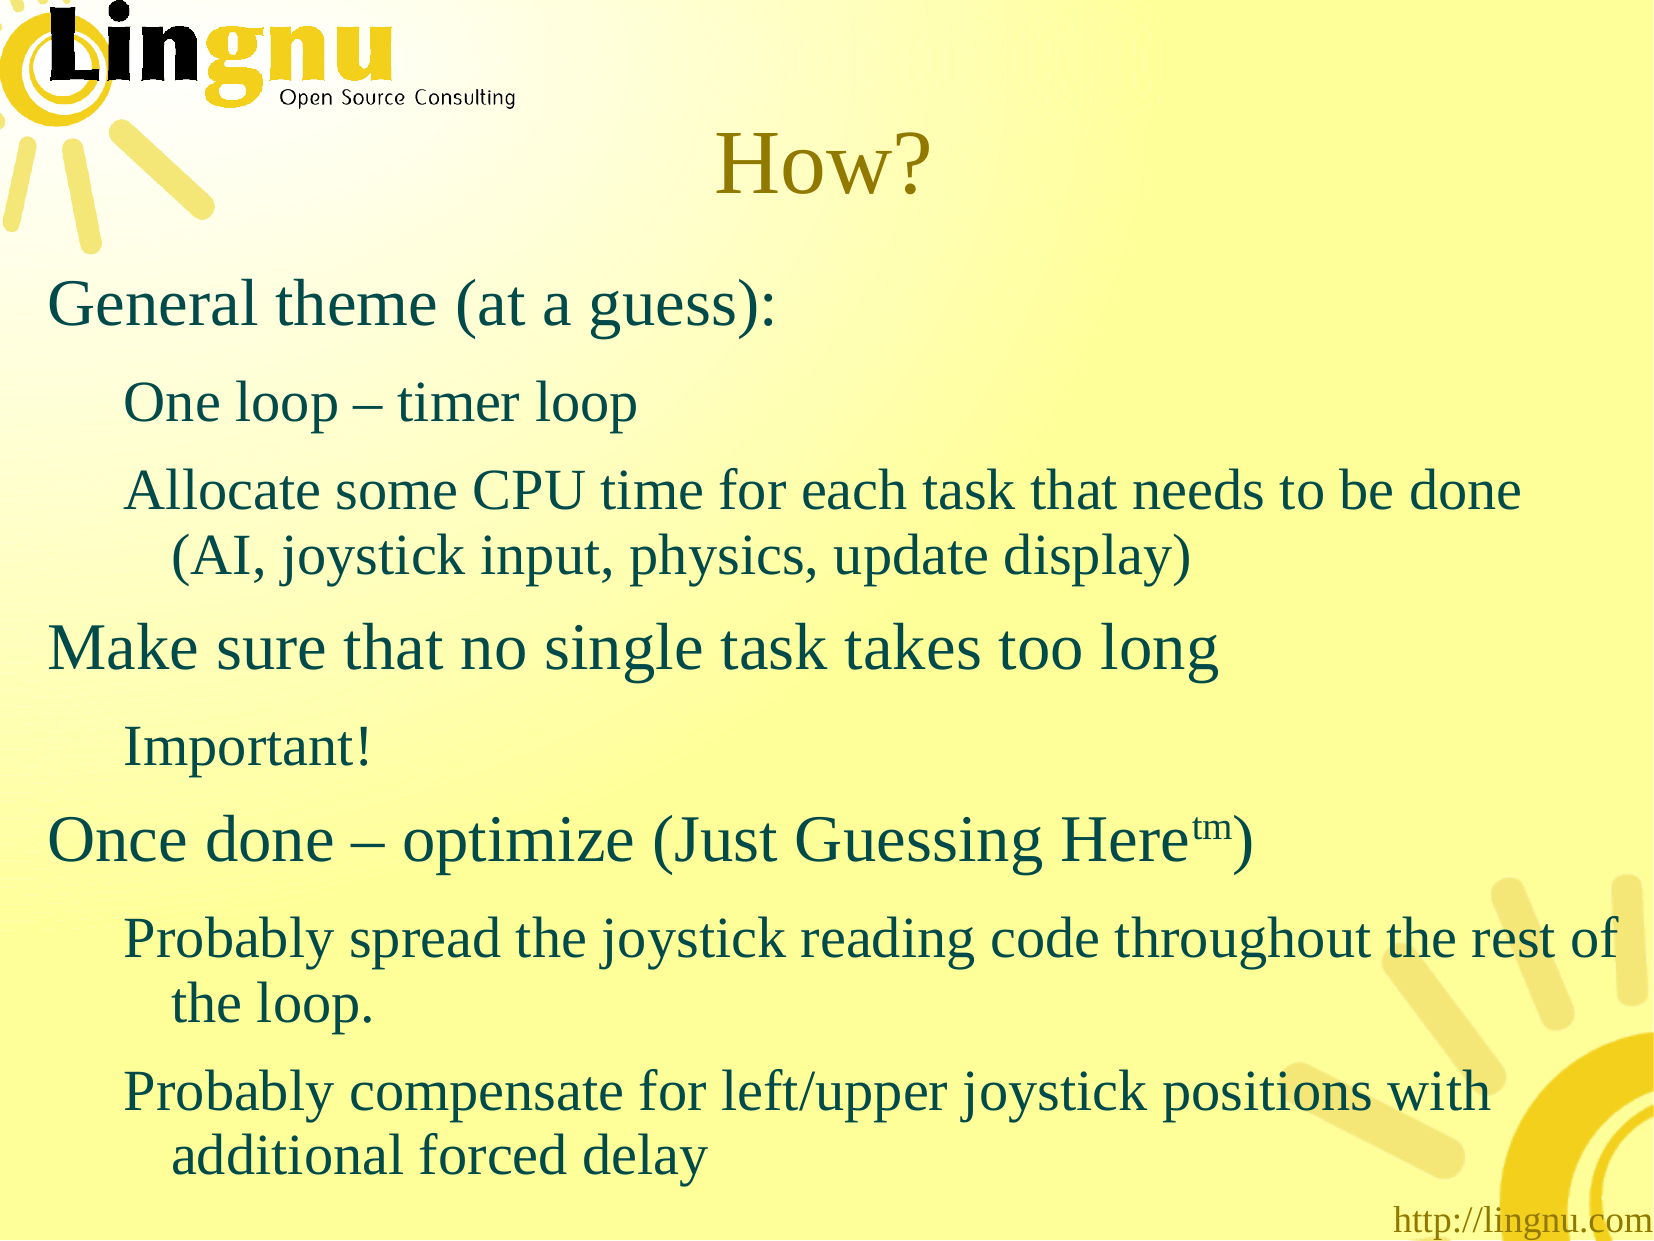

# How?
General theme (at a guess):
One loop – timer loop
Allocate some CPU time for each task that needs to be done (AI, joystick input, physics, update display)
Make sure that no single task takes too long
Important!
Once done – optimize (Just Guessing Heretm)
Probably spread the joystick reading code throughout the rest of the loop.
Probably compensate for left/upper joystick positions with additional forced delay